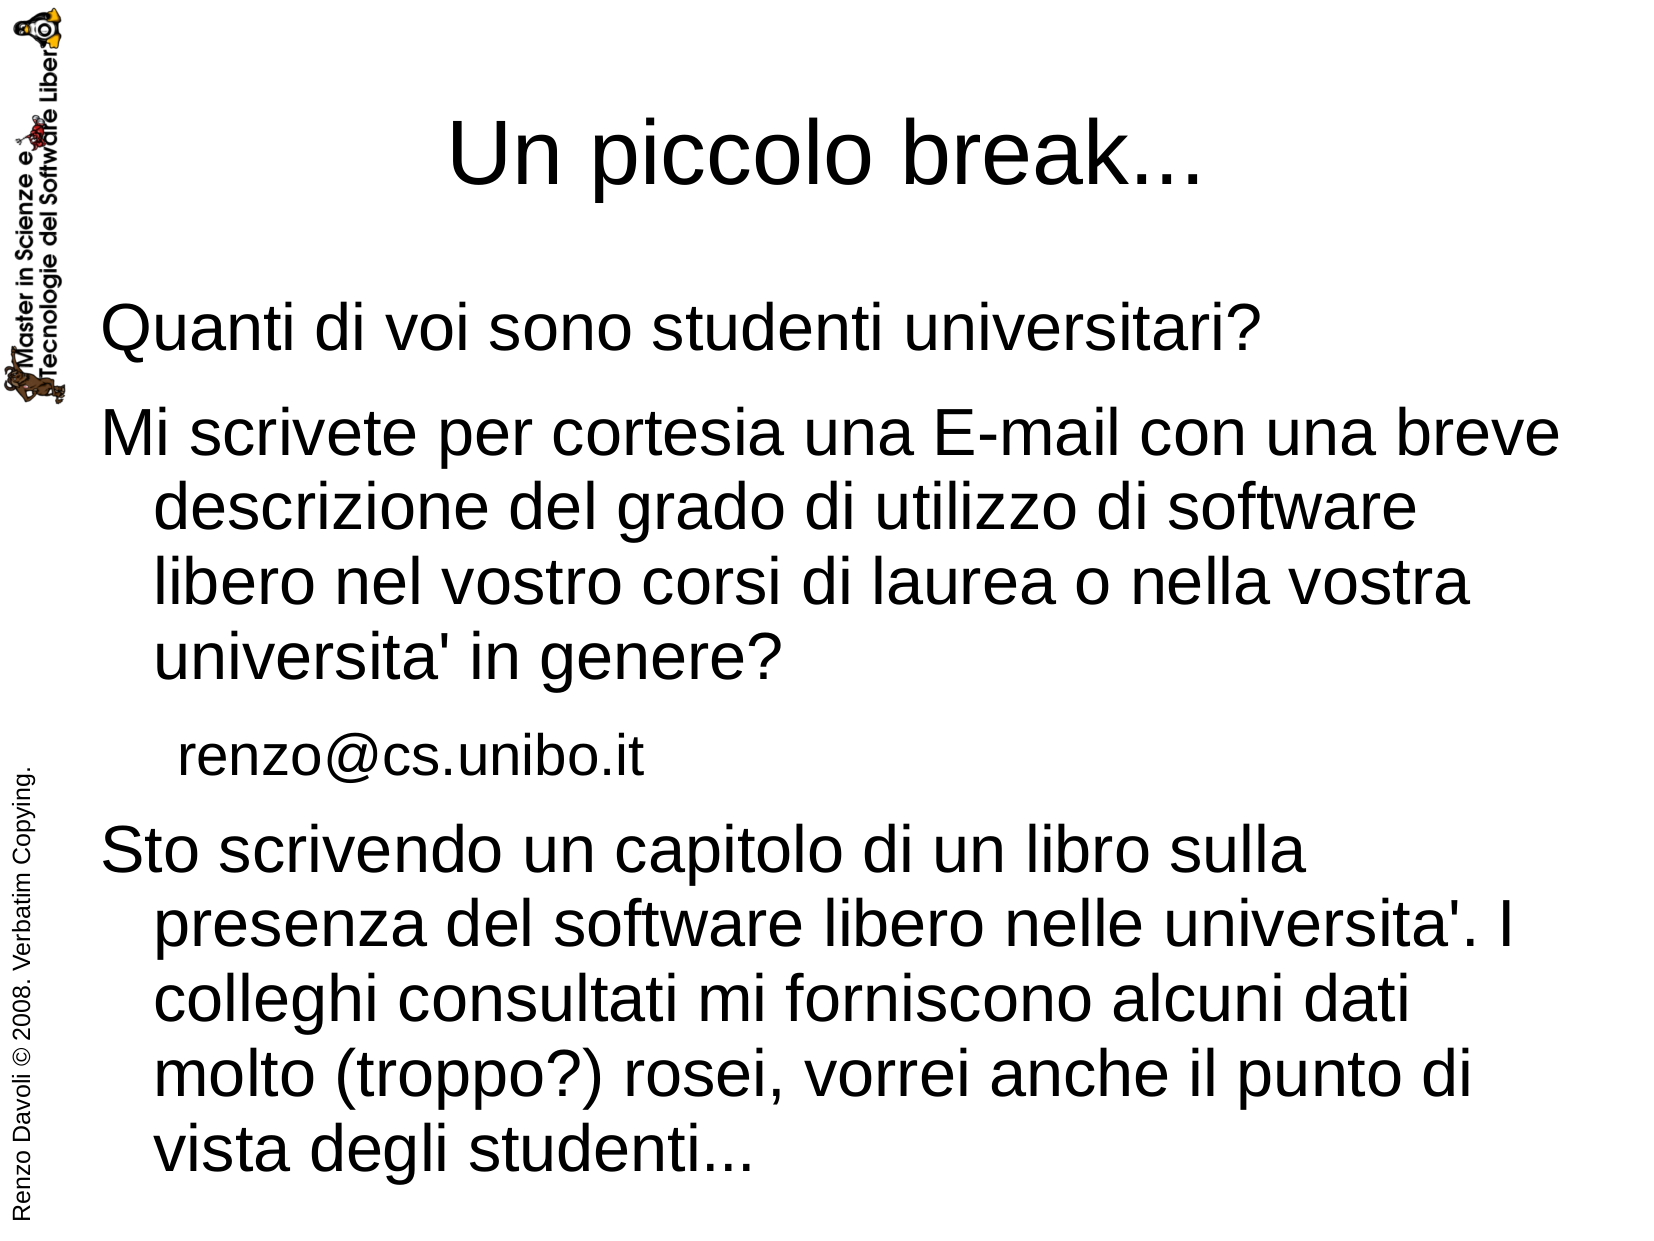

# Un piccolo break...
Quanti di voi sono studenti universitari?
Mi scrivete per cortesia una E-mail con una breve descrizione del grado di utilizzo di software libero nel vostro corsi di laurea o nella vostra universita' in genere?
renzo@cs.unibo.it
Sto scrivendo un capitolo di un libro sulla presenza del software libero nelle universita'. I colleghi consultati mi forniscono alcuni dati molto (troppo?) rosei, vorrei anche il punto di vista degli studenti...